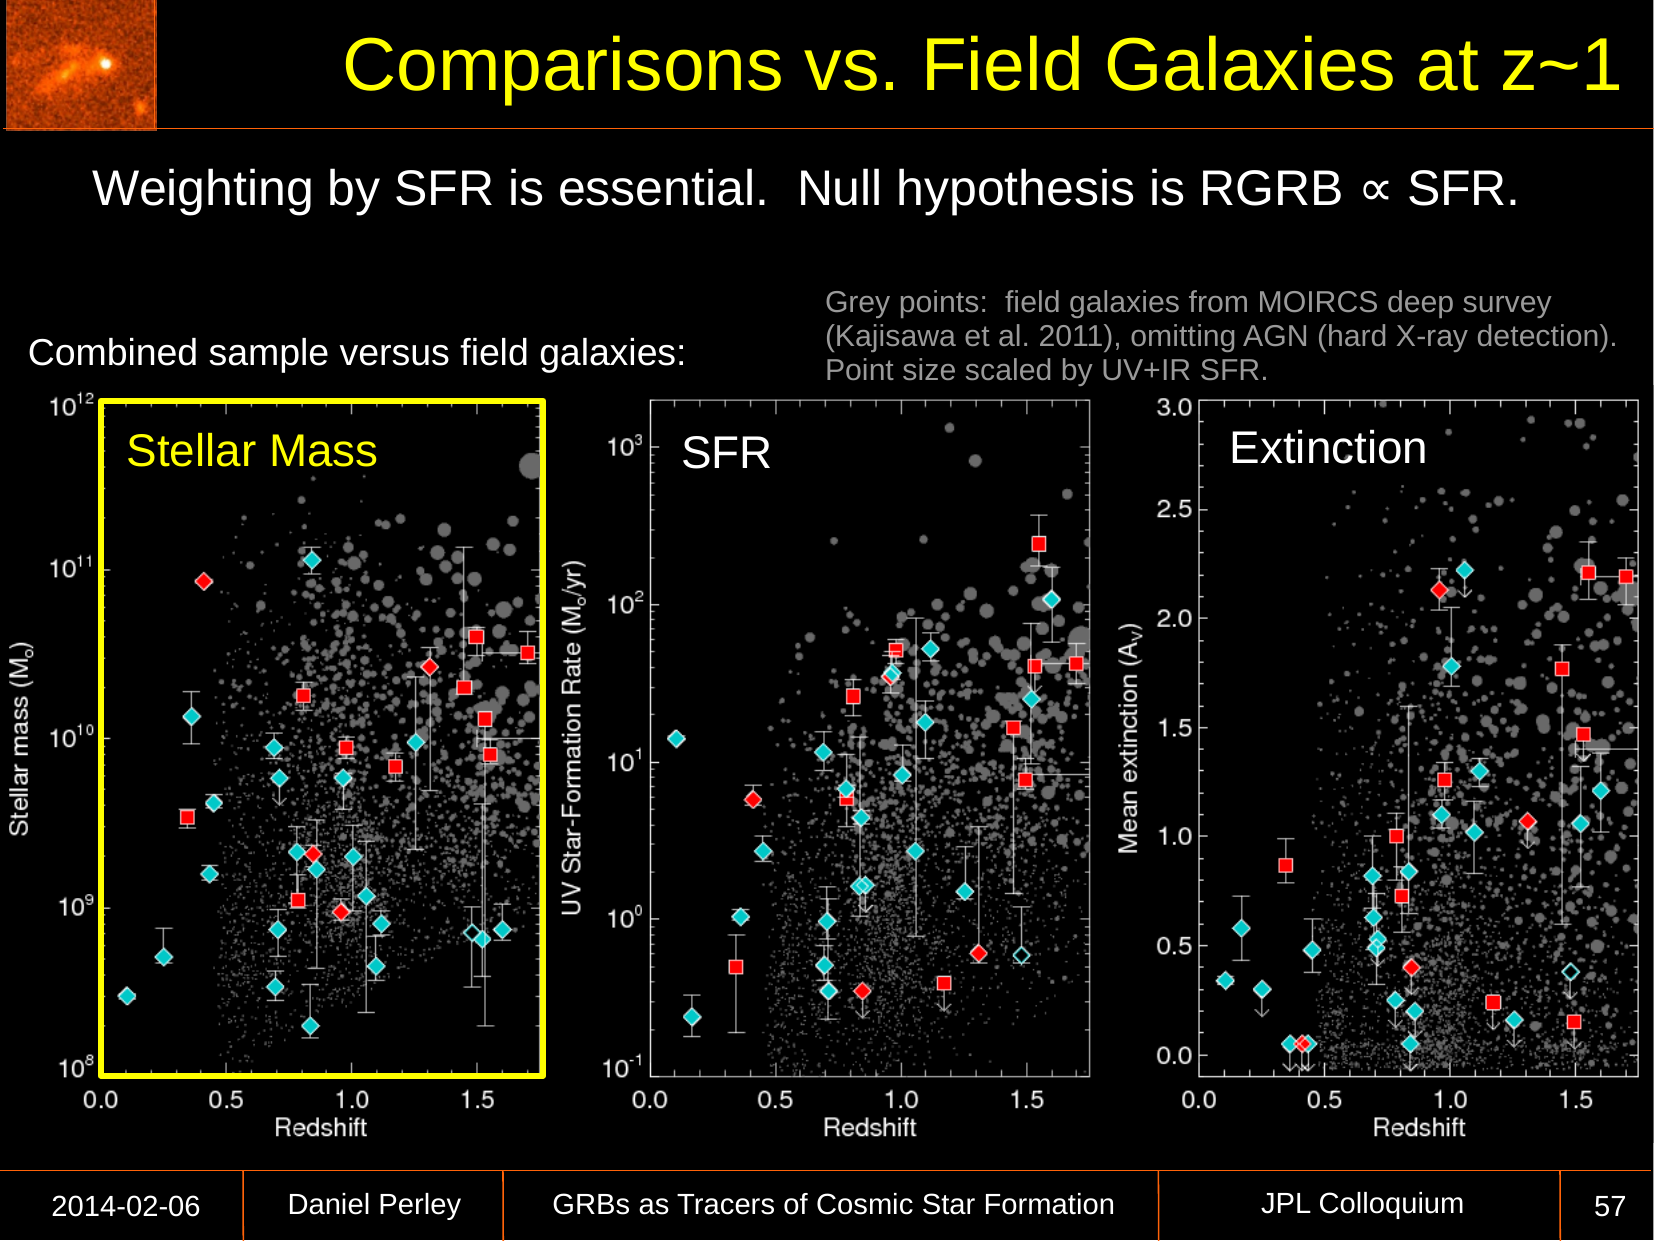

# Comparisons vs. Field Galaxies at z~1
Weighting by SFR is essential. Null hypothesis is RGRB ∝ SFR.
Grey points: field galaxies from MOIRCS deep survey
(Kajisawa et al. 2011), omitting AGN (hard X-ray detection).
Point size scaled by UV+IR SFR.
Combined sample versus field galaxies:
Extinction
Stellar Mass
SFR
2014-02-06
57